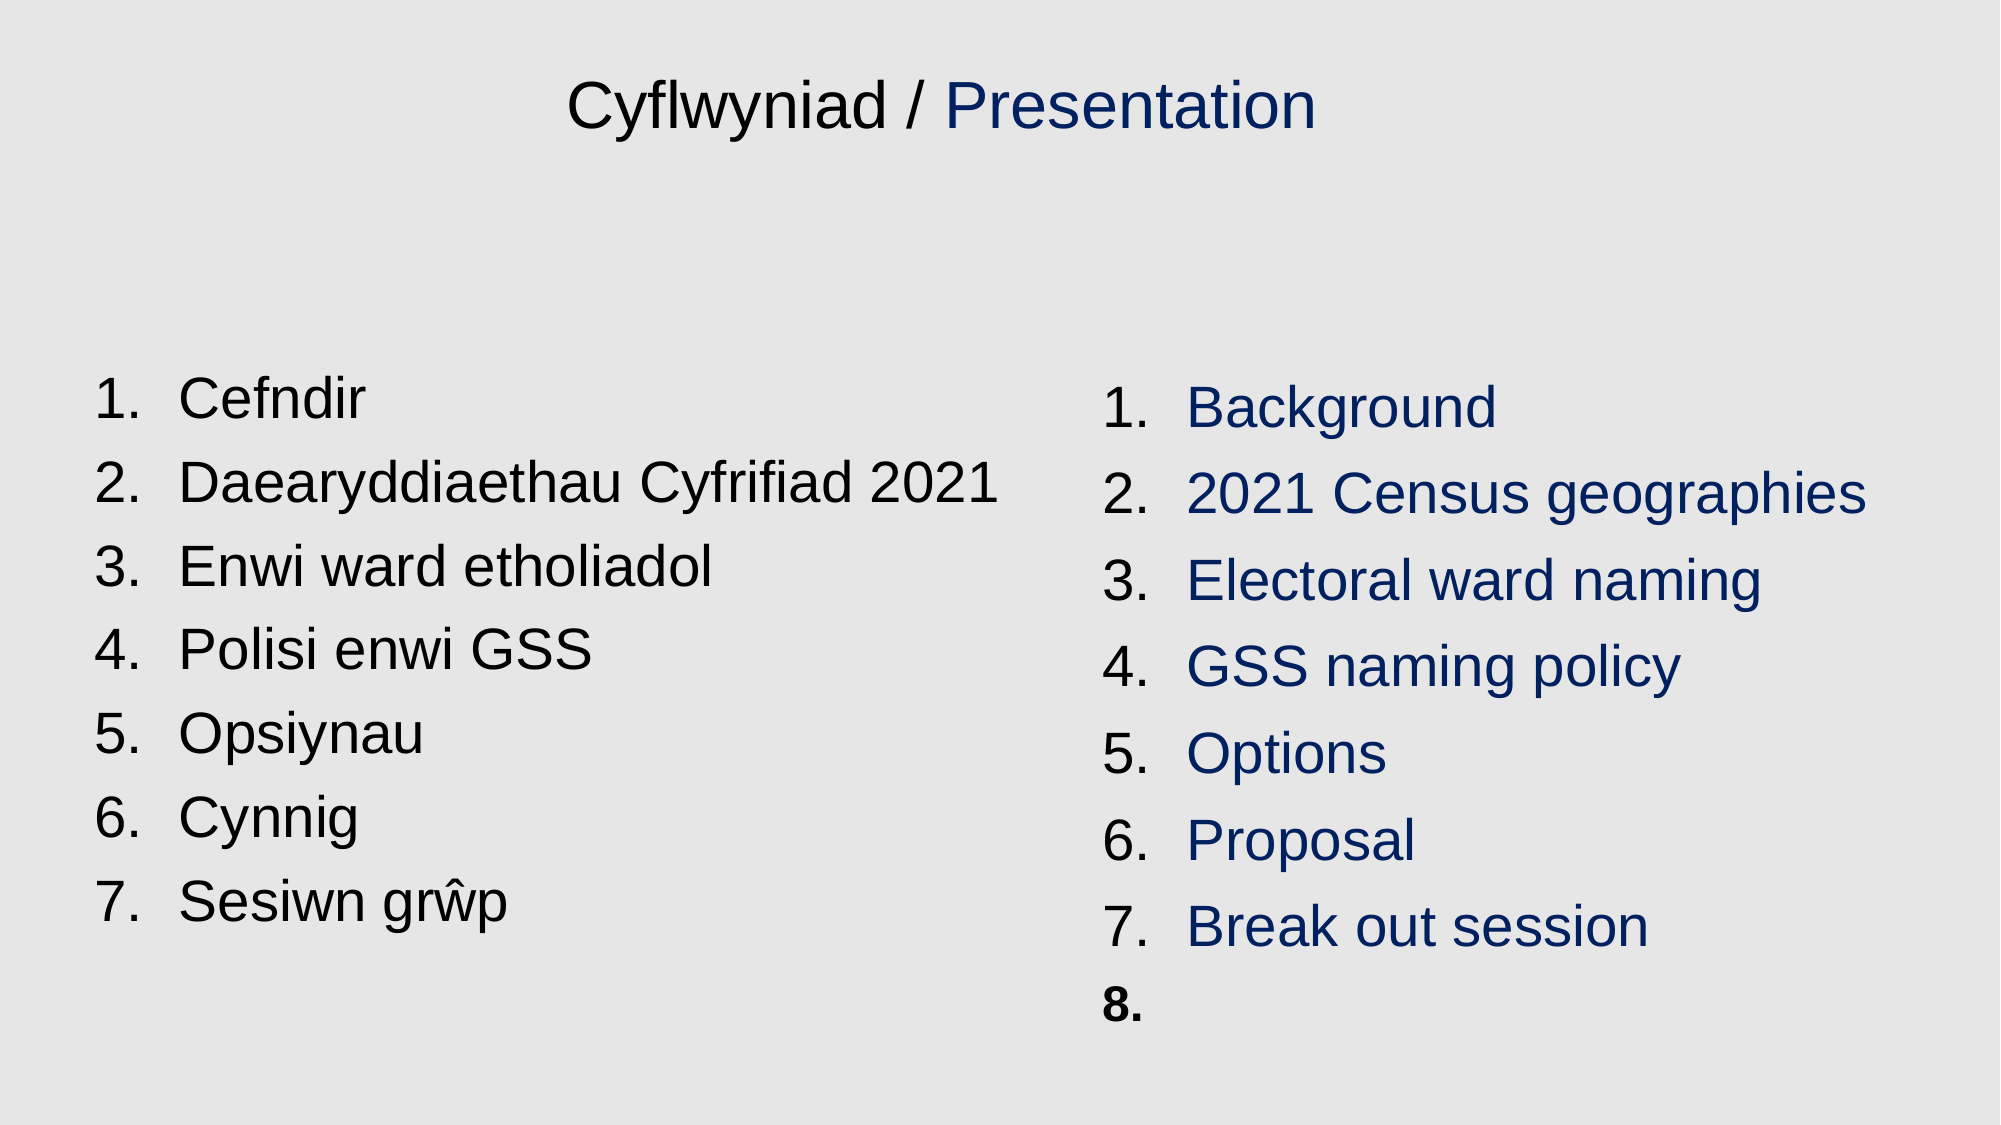

Cyflwyniad / Presentation
# Cefndir
Daearyddiaethau Cyfrifiad 2021
Enwi ward etholiadol
Polisi enwi GSS
Opsiynau
Cynnig
Sesiwn grŵp
Background
2021 Census geographies
Electoral ward naming
GSS naming policy
Options
Proposal
Break out session